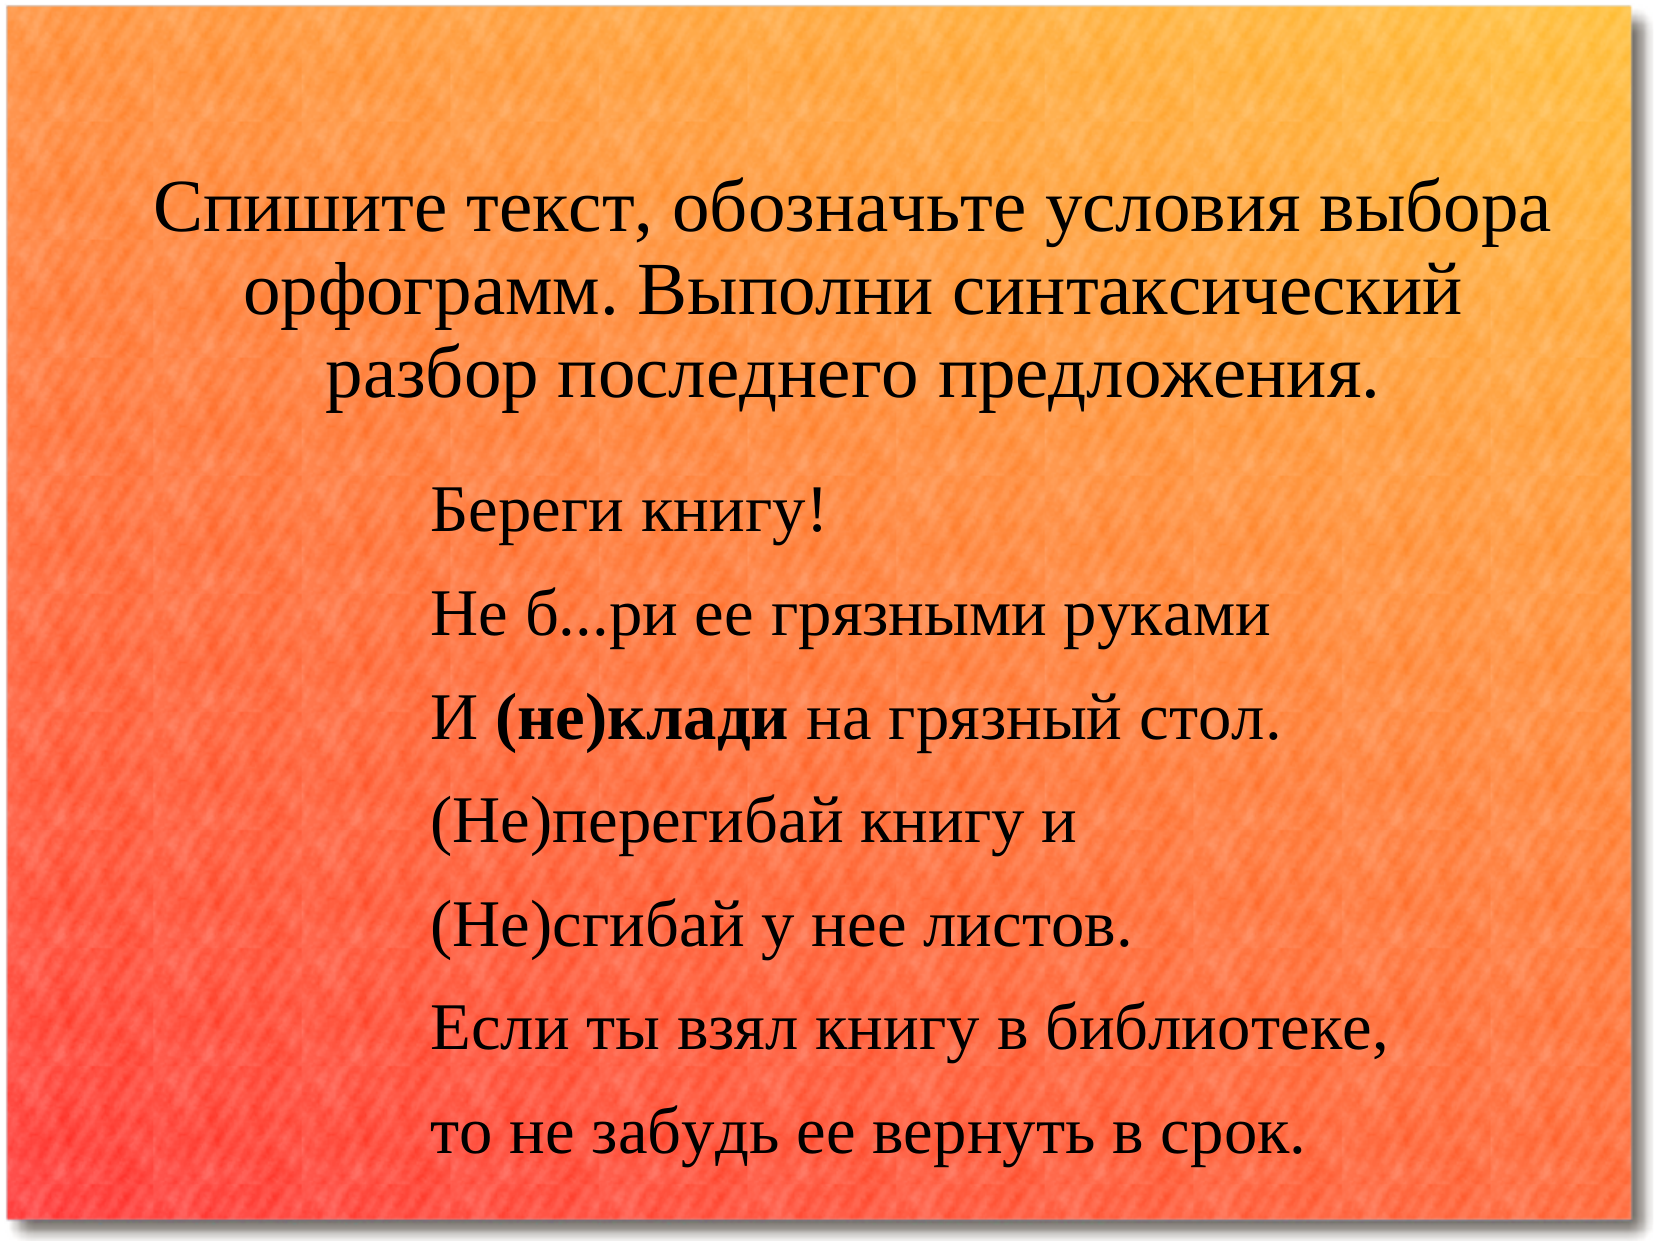

# Спишите текст, обозначьте условия выбора орфограмм. Выполни синтаксический разбор последнего предложения.
Береги книгу!
Не б...ри ее грязными руками
И (не)клади на грязный стол.
(Не)перегибай книгу и
(Не)сгибай у нее листов.
Если ты взял книгу в библиотеке,
то не забудь ее вернуть в срок.